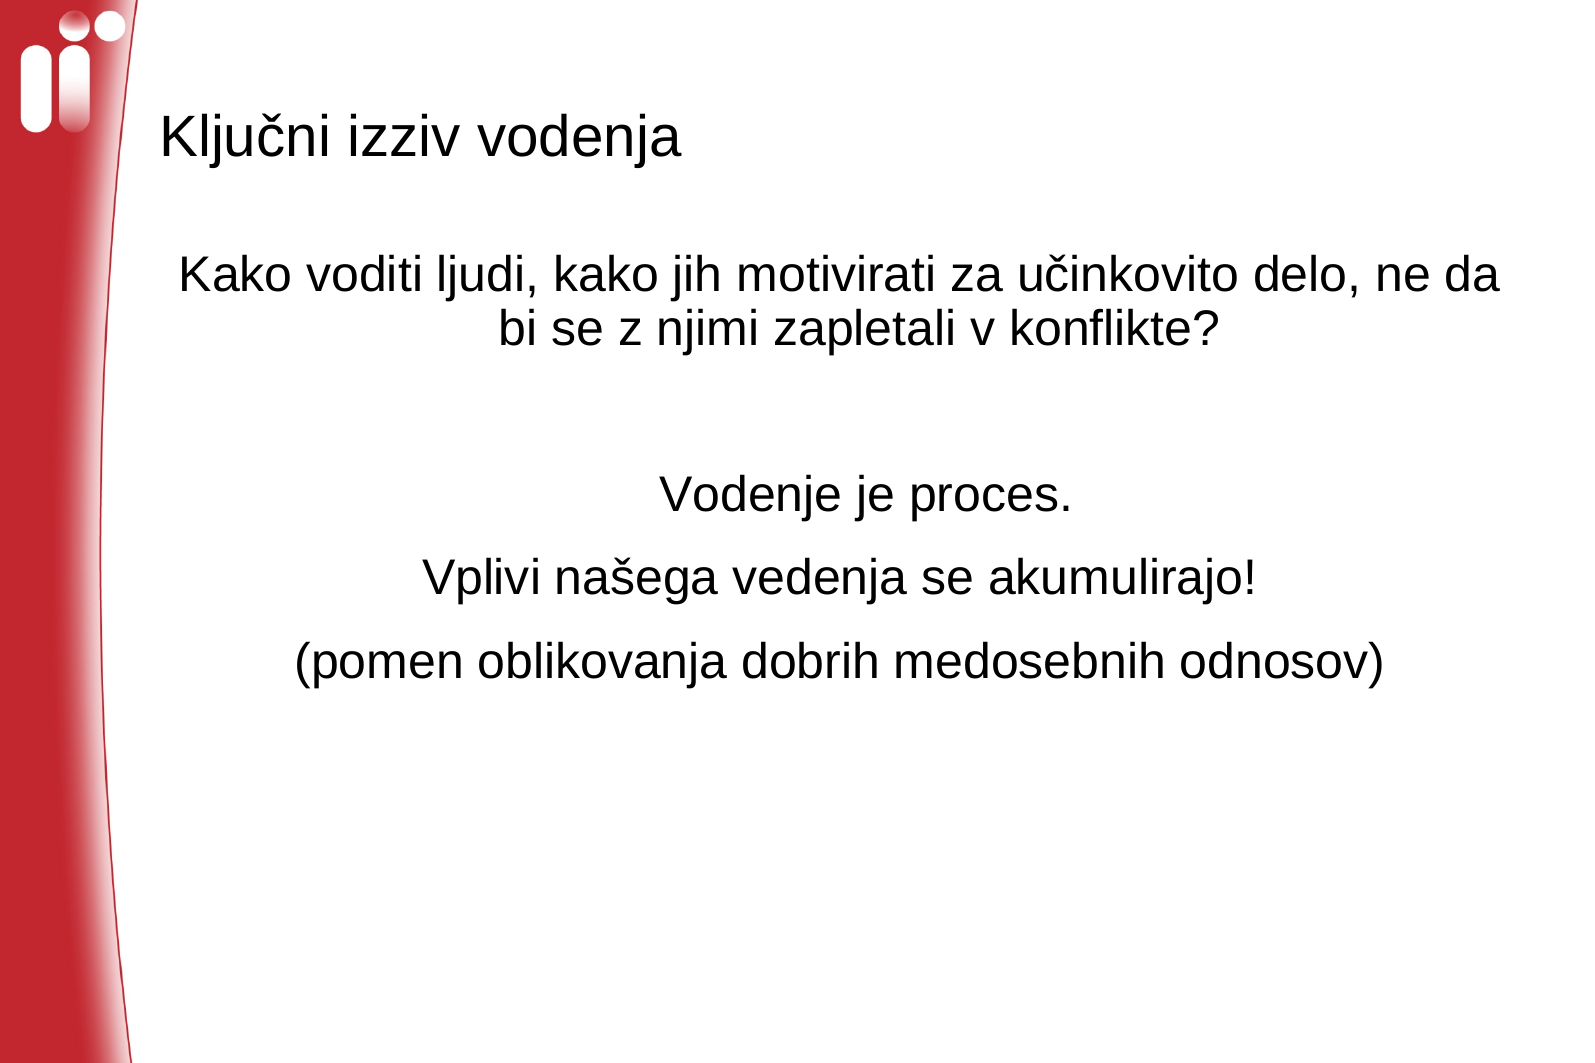

# Ključni izziv vodenja
Kako voditi ljudi, kako jih motivirati za učinkovito delo, ne da bi se z njimi zapletali v konflikte?
	Vodenje je proces.
Vplivi našega vedenja se akumulirajo!
(pomen oblikovanja dobrih medosebnih odnosov)